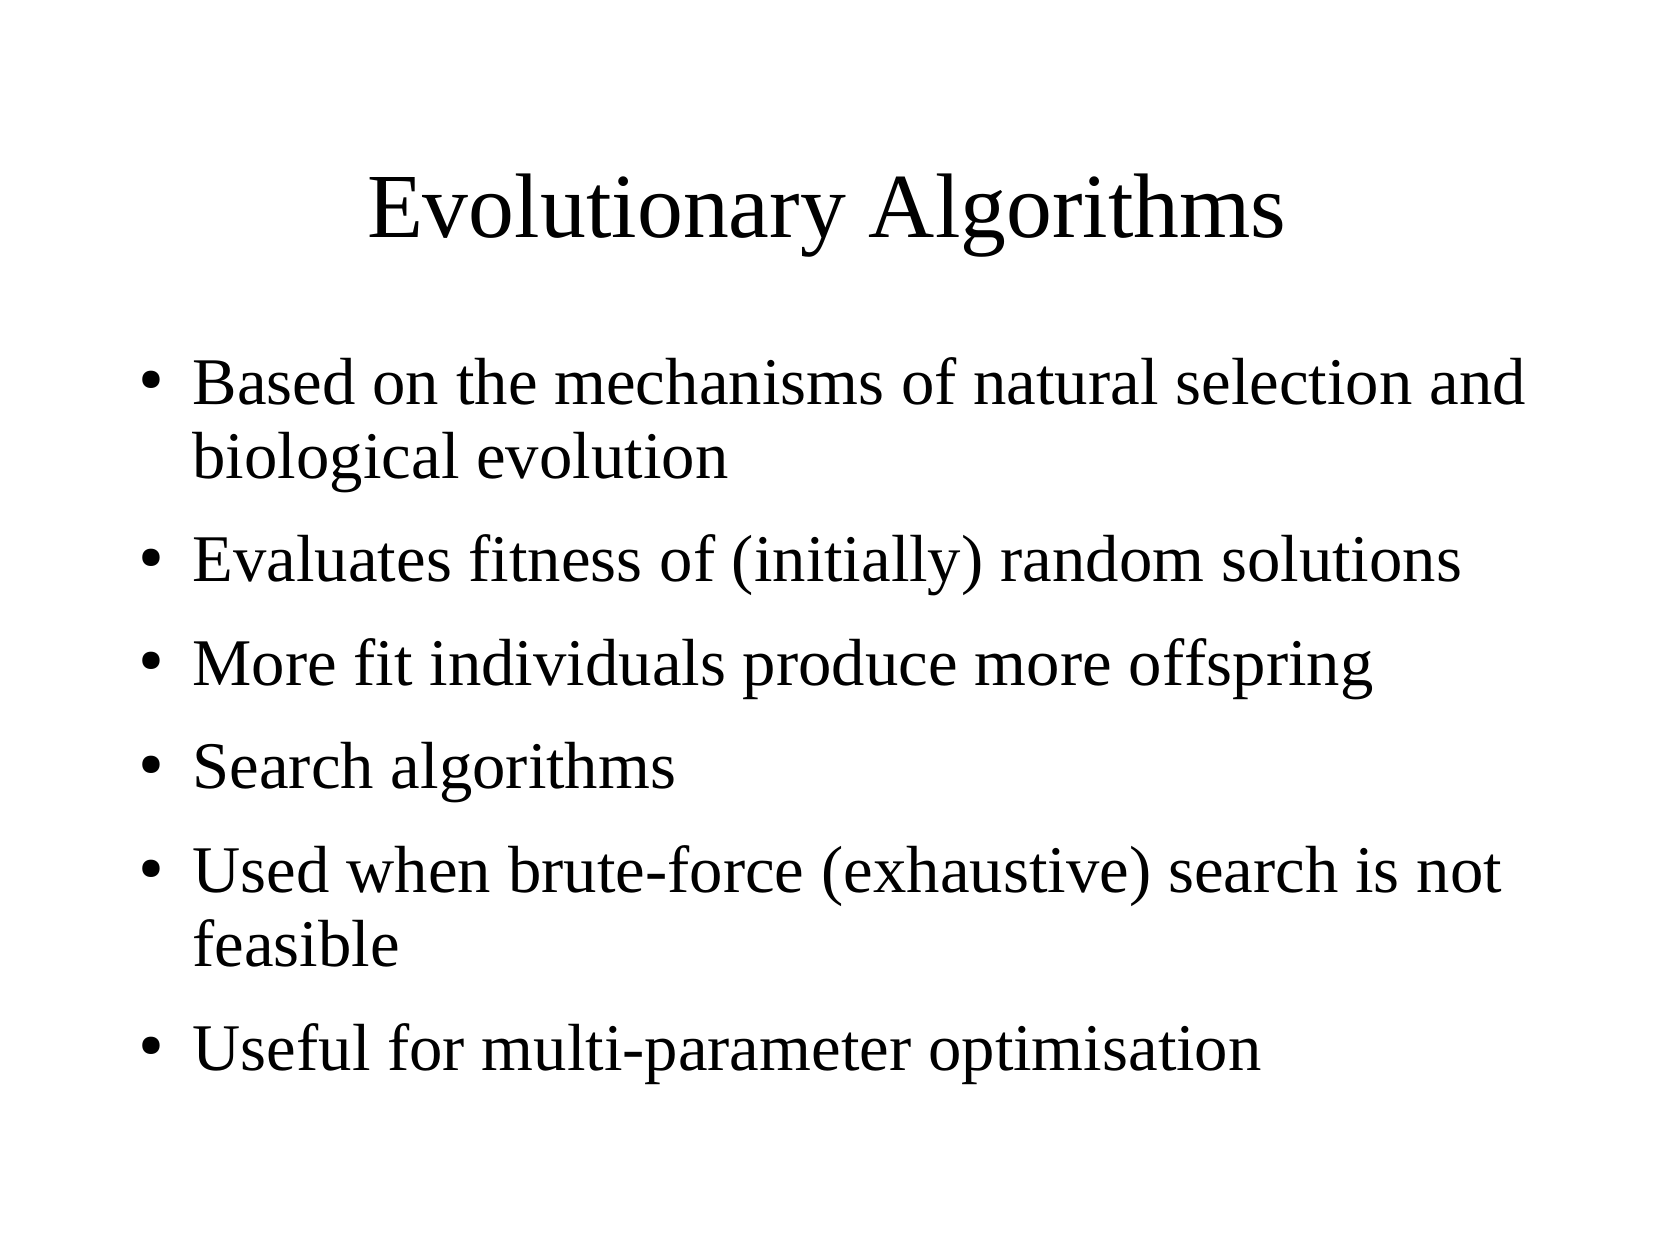

# Evolutionary Algorithms
Based on the mechanisms of natural selection and biological evolution
Evaluates fitness of (initially) random solutions
More fit individuals produce more offspring
Search algorithms
Used when brute-force (exhaustive) search is not feasible
Useful for multi-parameter optimisation